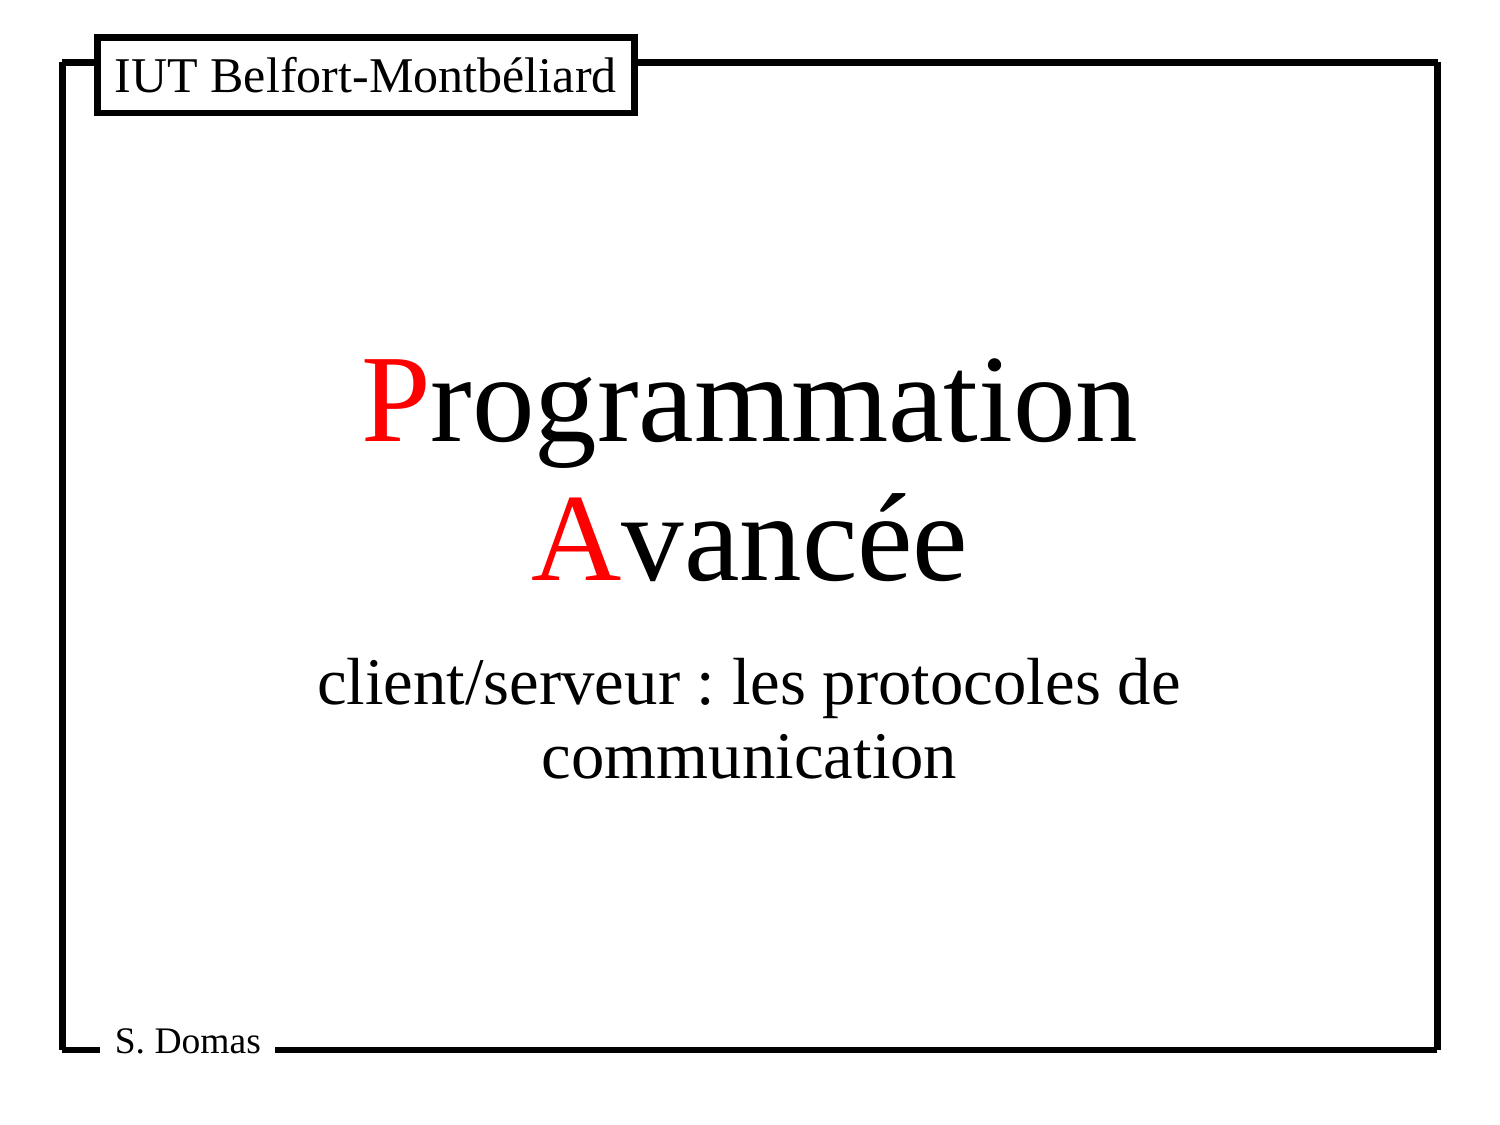

IUT Belfort-Montbéliard
# Programmation Avancée
client/serveur : les protocoles de communication
S. Domas